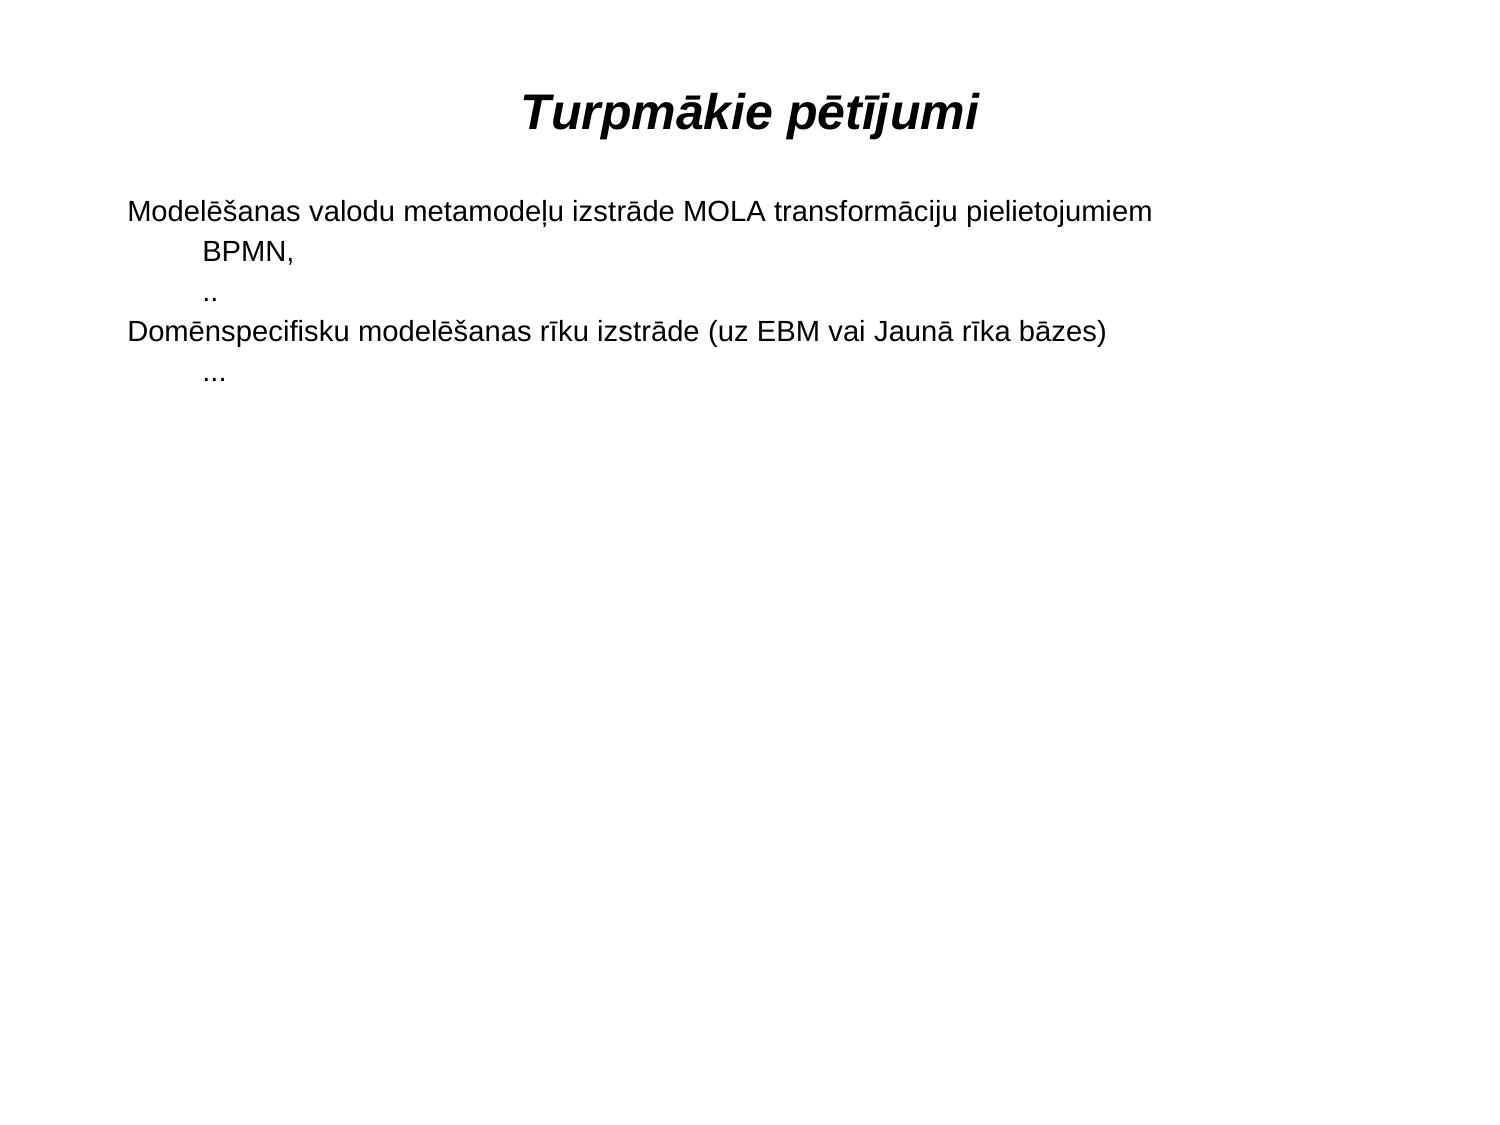

57
# Turpmākie pētījumi
Modelēšanas valodu metamodeļu izstrāde MOLA transformāciju pielietojumiem
BPMN,
..
Domēnspecifisku modelēšanas rīku izstrāde (uz EBM vai Jaunā rīka bāzes)
...